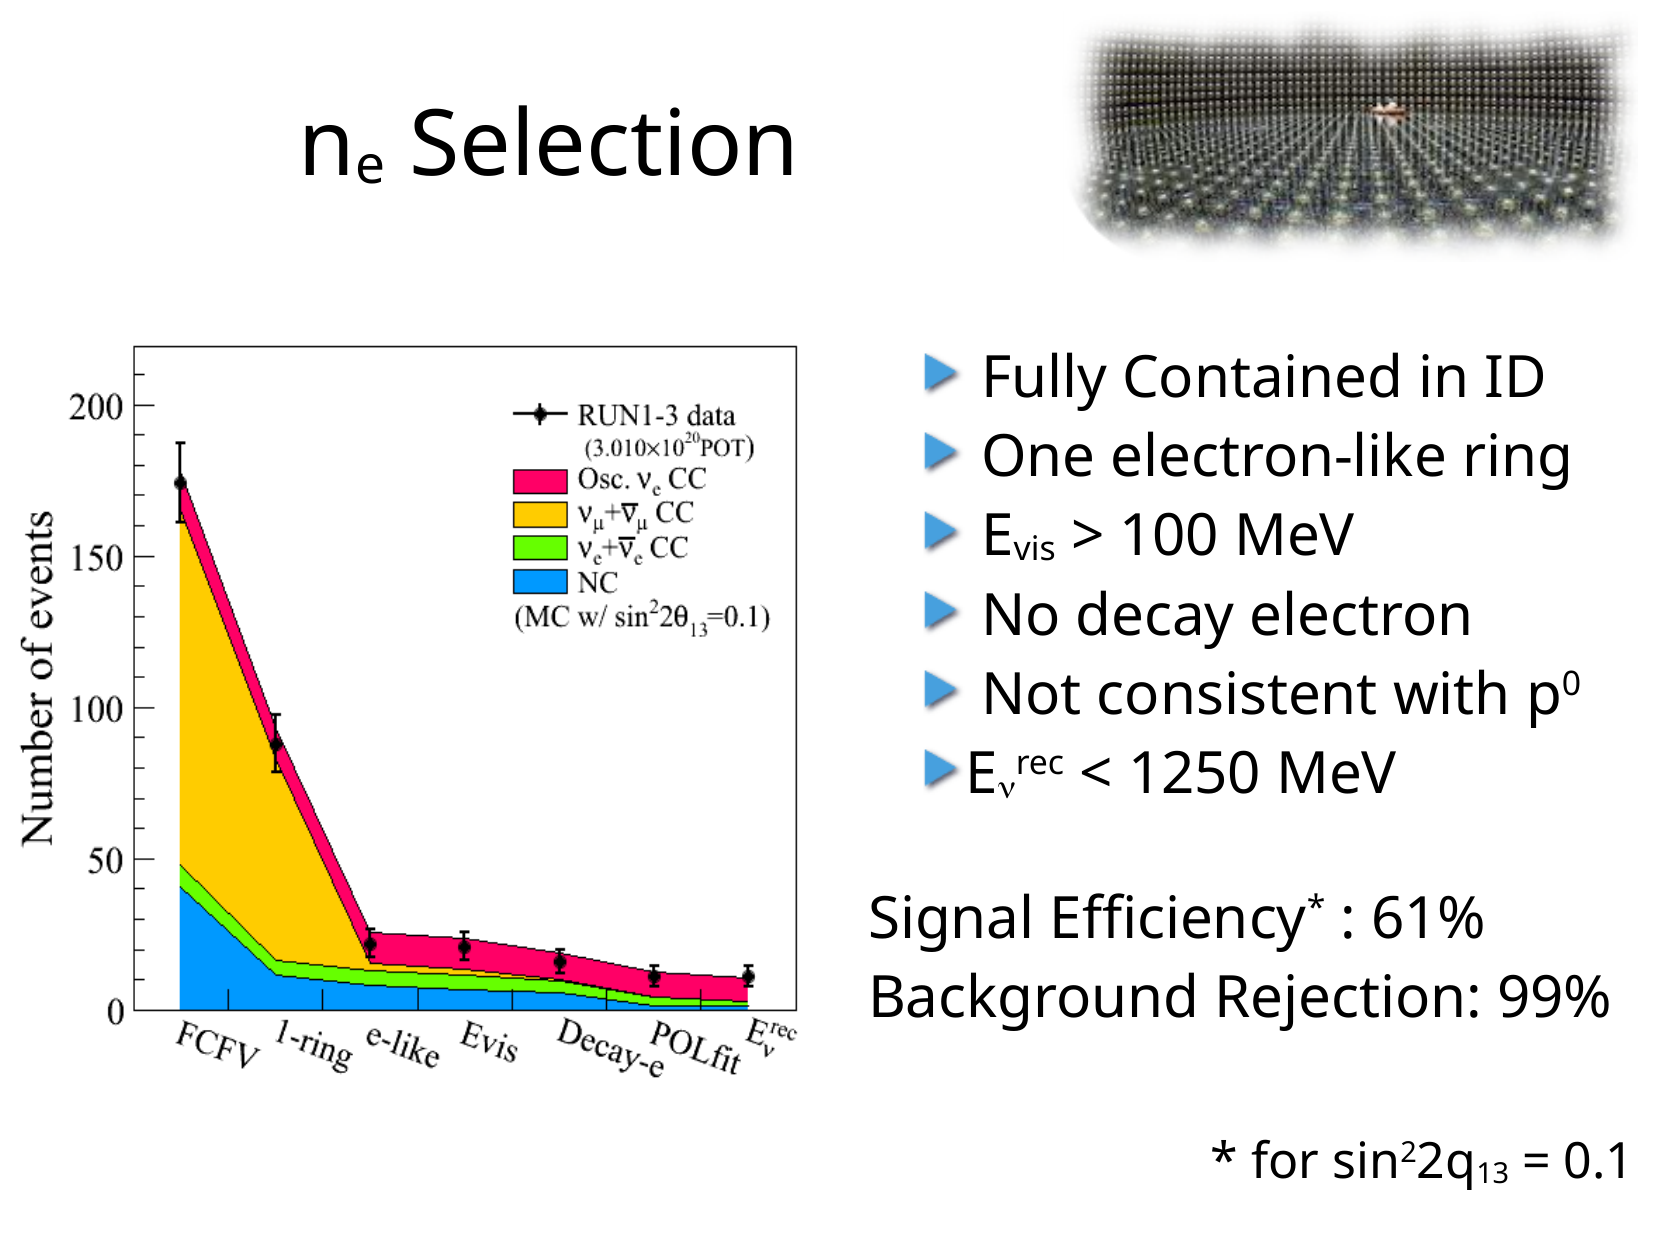

# ne Selection
 Fully Contained in ID
 One electron-like ring
 Evis > 100 MeV
 No decay electron
 Not consistent with p0
Enrec < 1250 MeV
Signal Efficiency* : 61%
Background Rejection: 99%
* for sin22q13 = 0.1